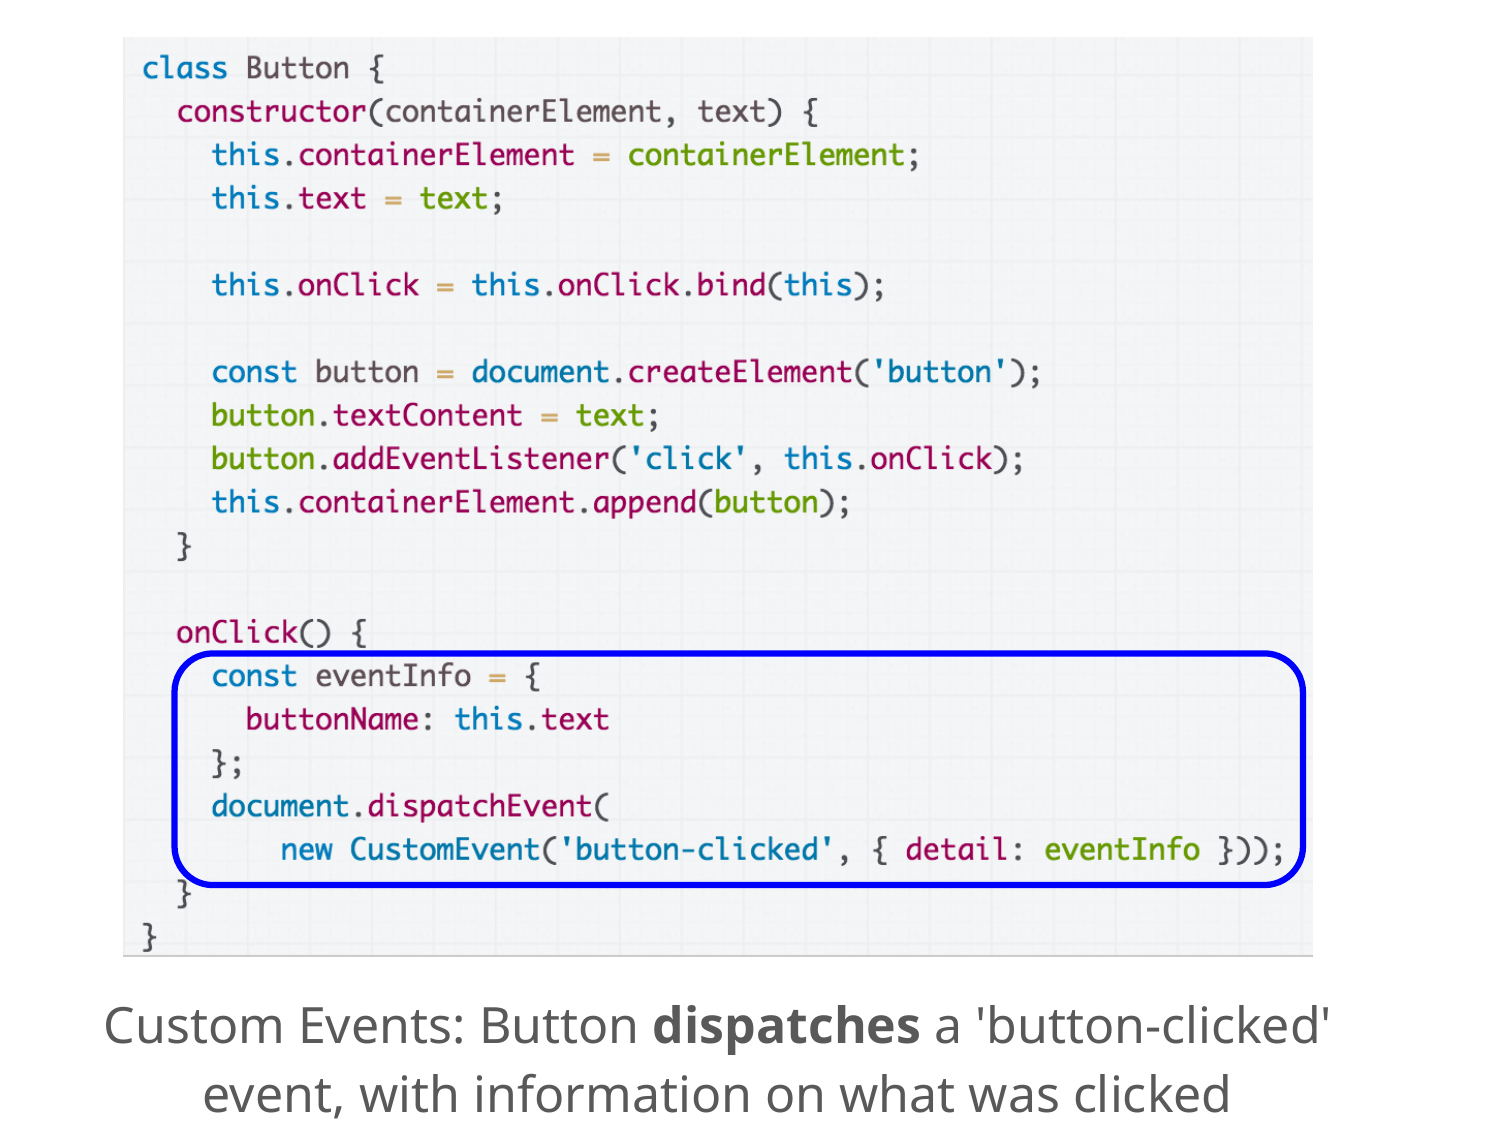

# Custom Events: Button dispatches a 'button-clicked' event, with information on what was clicked